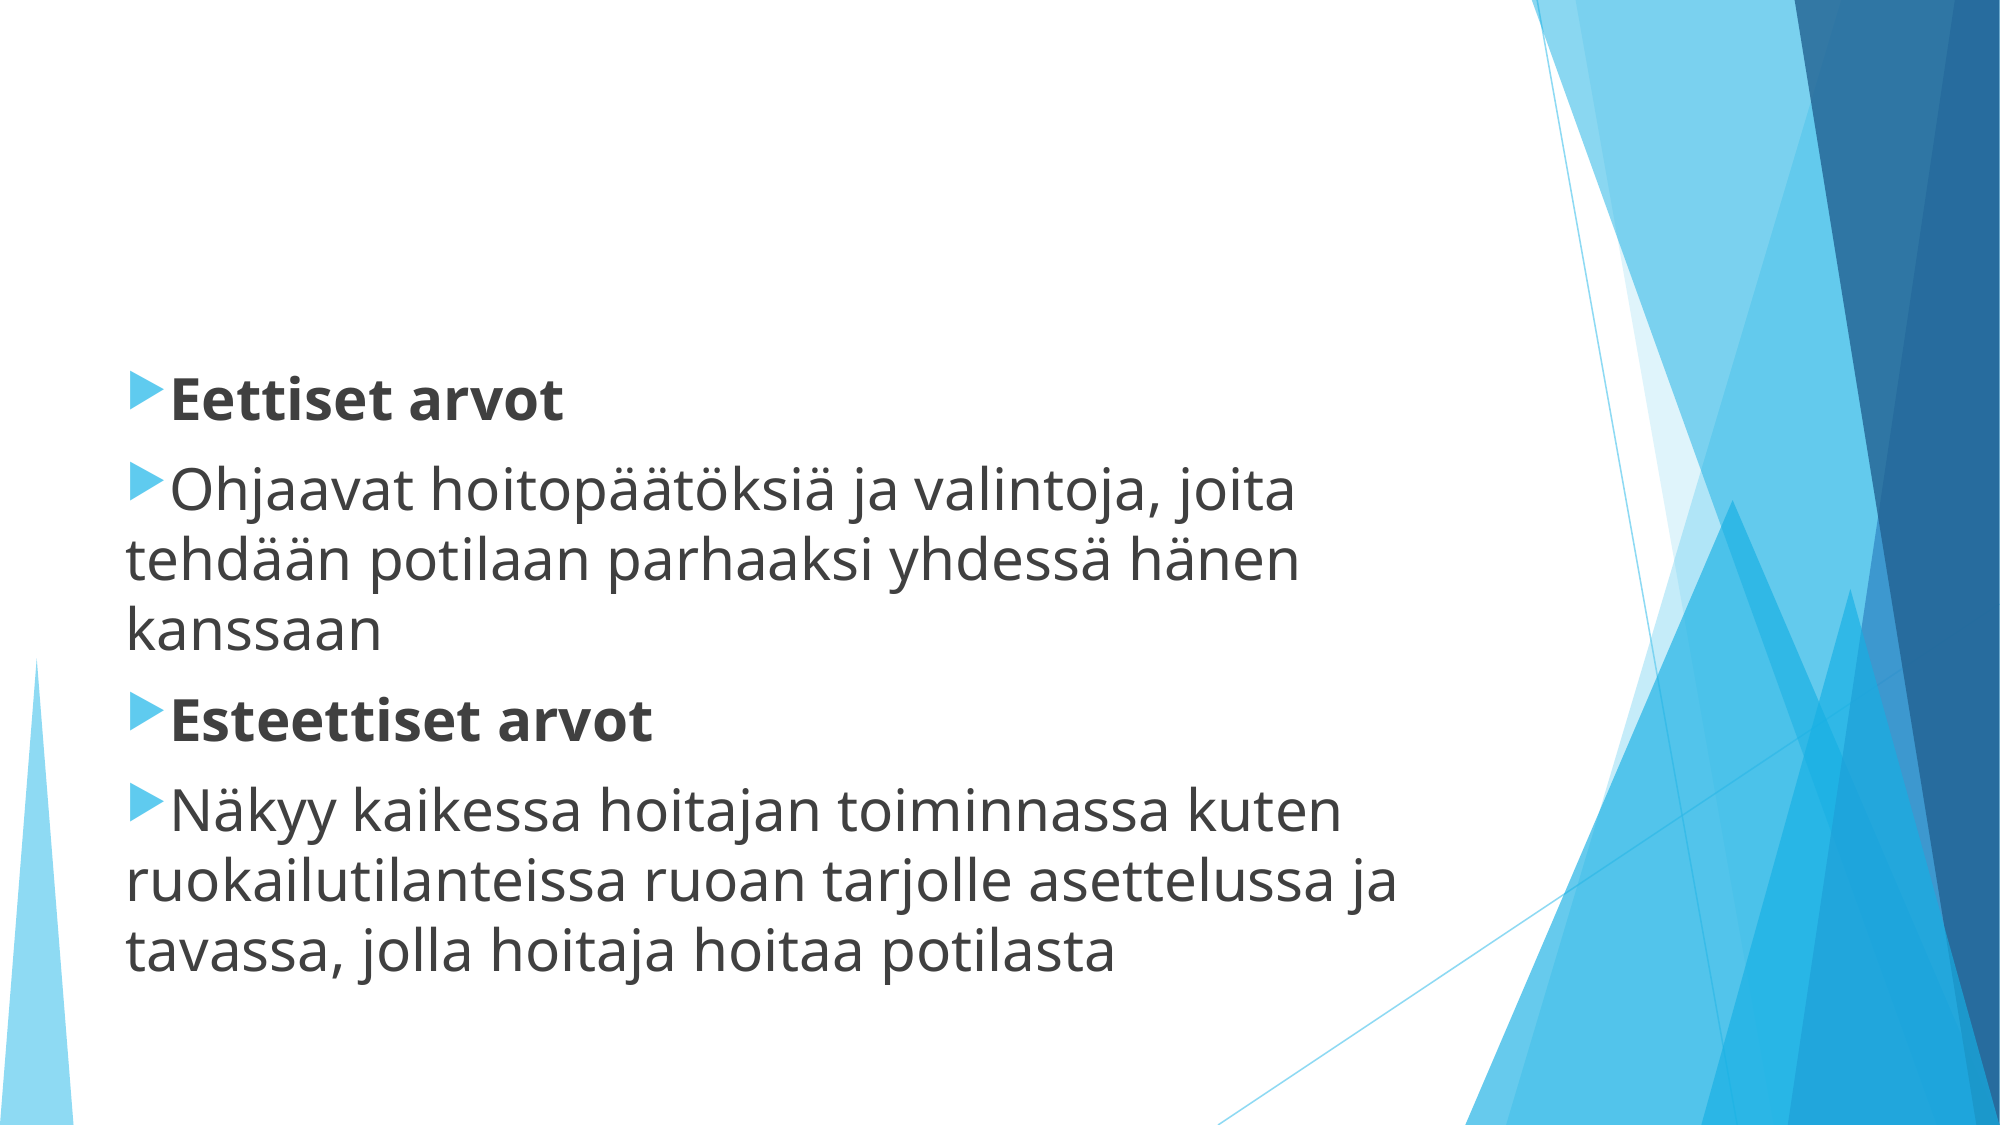

#
Eettiset arvot
Ohjaavat hoitopäätöksiä ja valintoja, joita tehdään potilaan parhaaksi yhdessä hänen kanssaan
Esteettiset arvot
Näkyy kaikessa hoitajan toiminnassa kuten ruokailutilanteissa ruoan tarjolle asettelussa ja tavassa, jolla hoitaja hoitaa potilasta